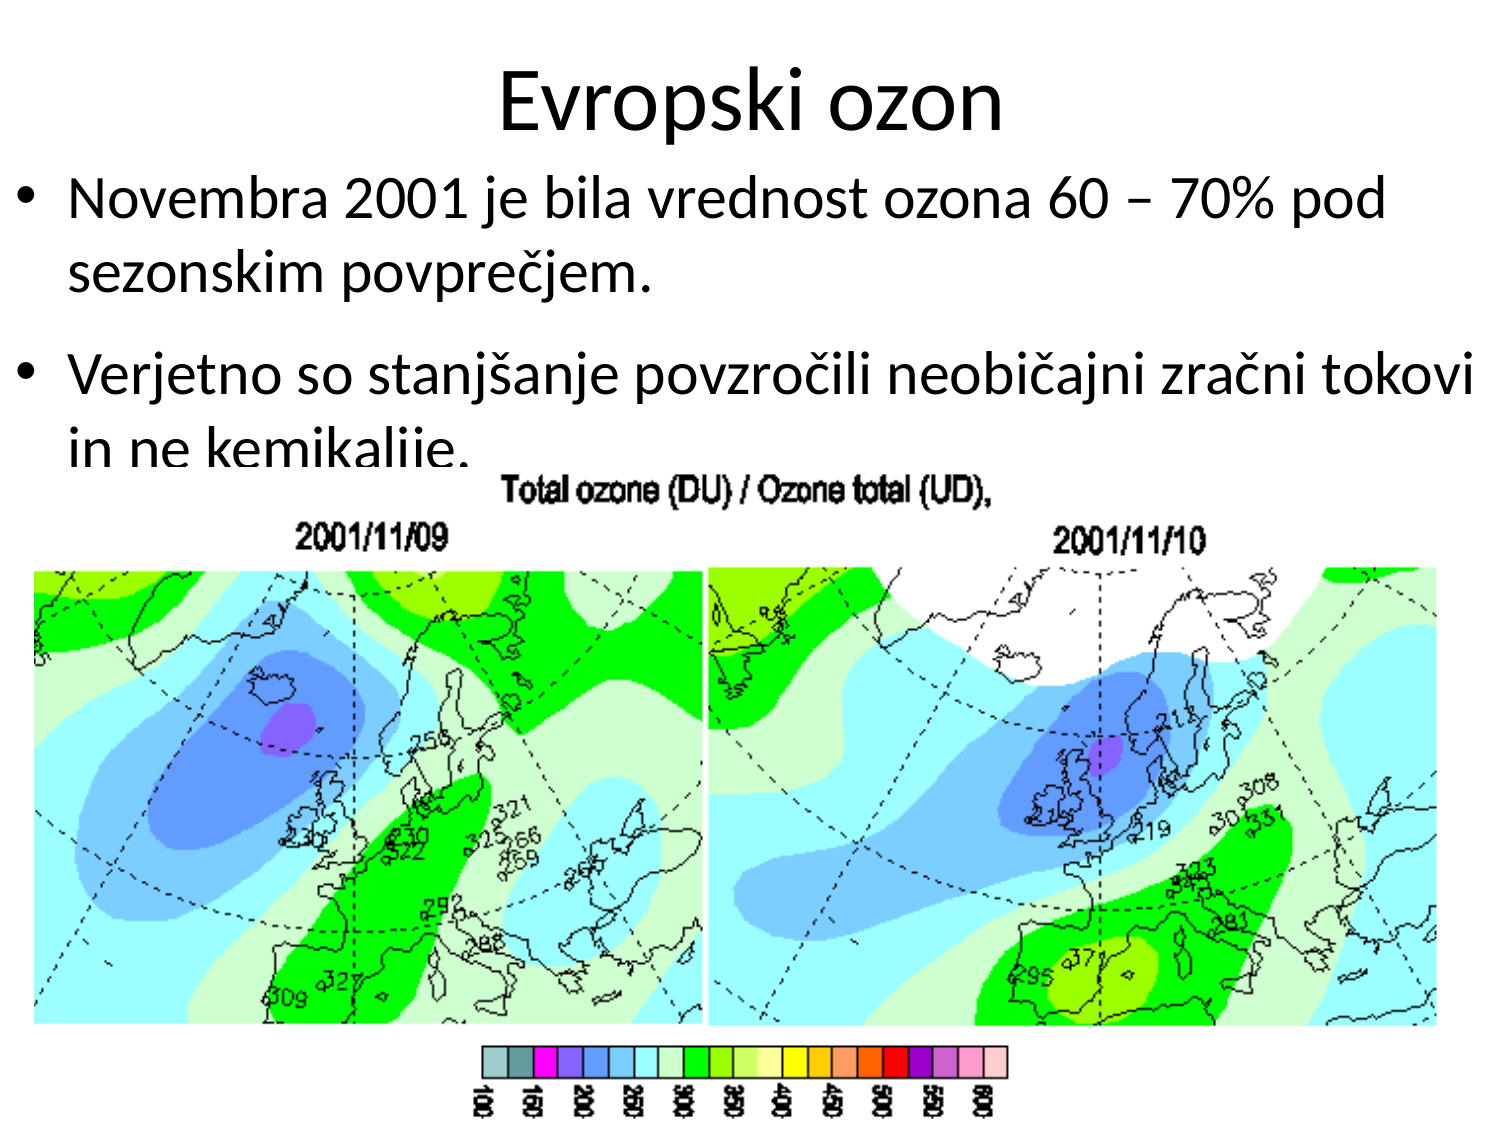

# Evropski ozon
Novembra 2001 je bila vrednost ozona 60 – 70% pod sezonskim povprečjem.
Verjetno so stanjšanje povzročili neobičajni zračni tokovi in ne kemikalije.